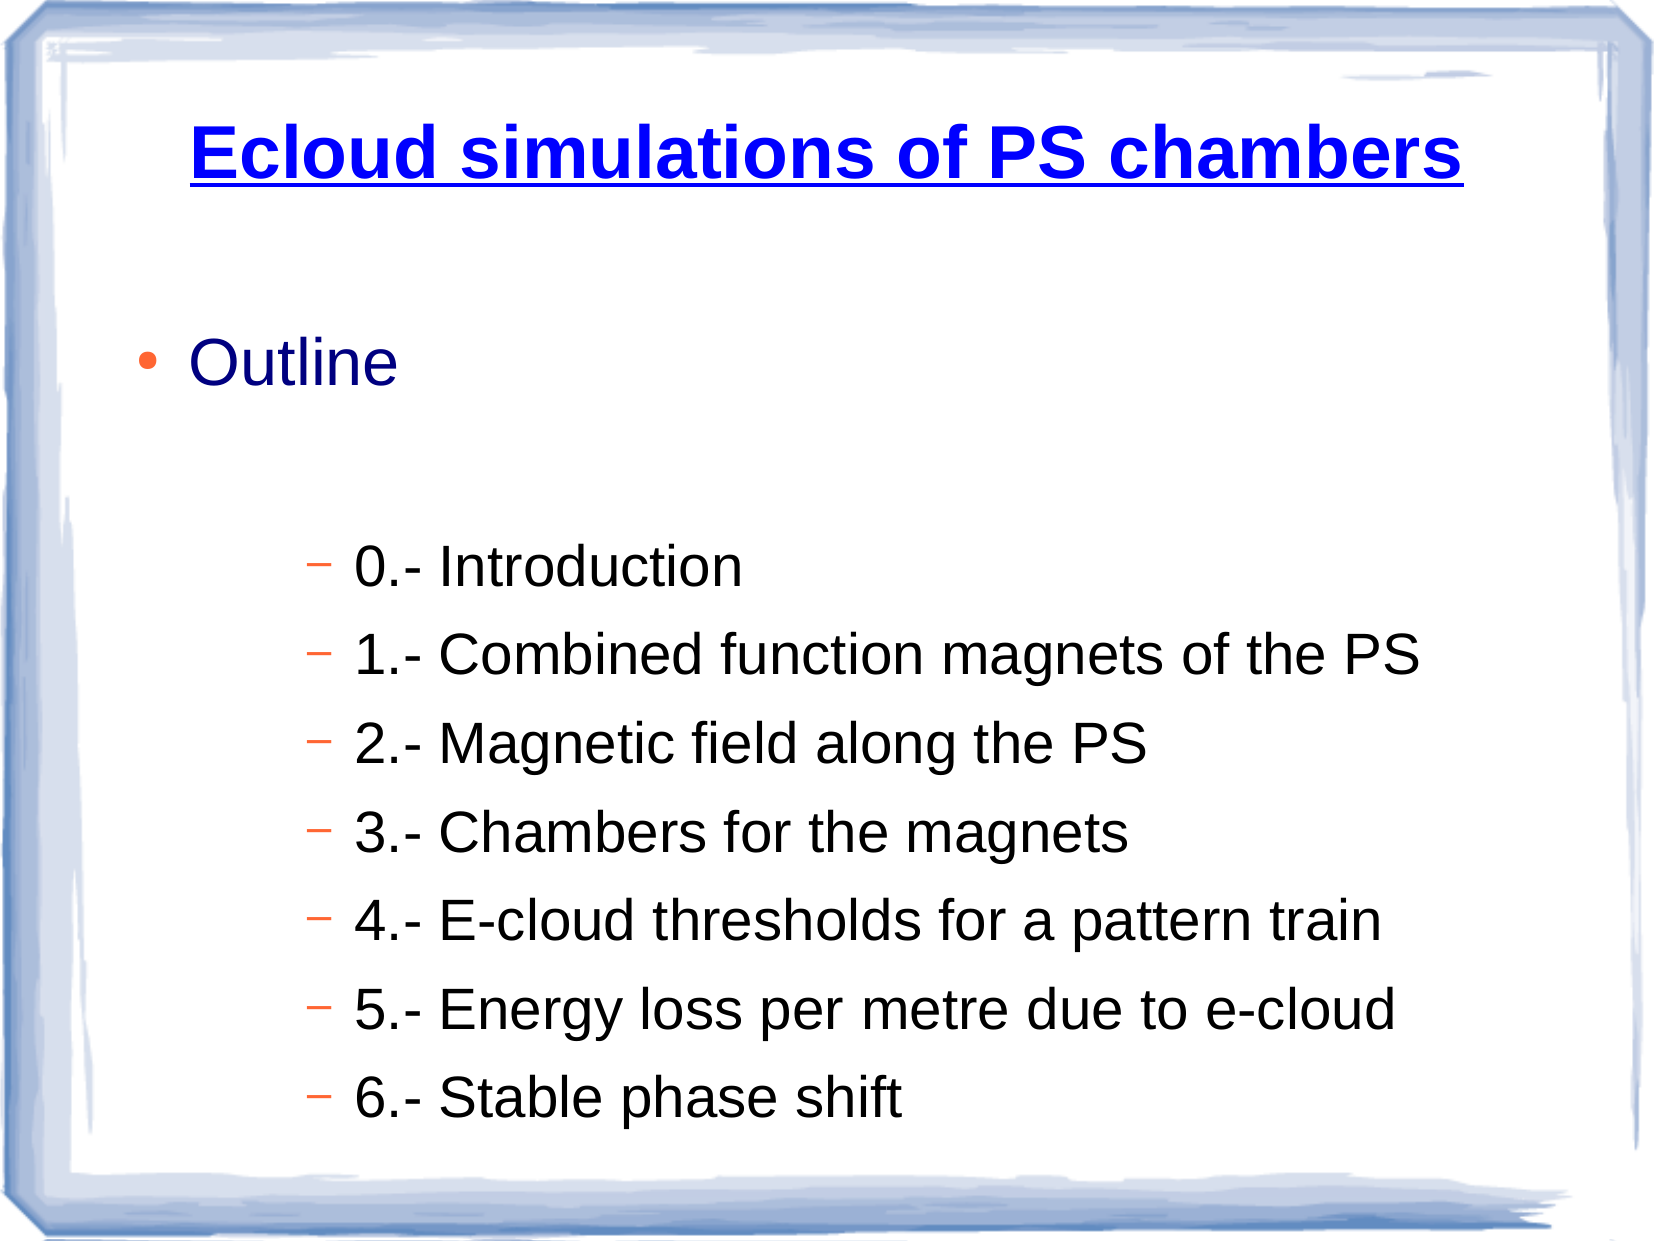

# Ecloud simulations of PS chambers
Outline
0.- Introduction
1.- Combined function magnets of the PS
2.- Magnetic field along the PS
3.- Chambers for the magnets
4.- E-cloud thresholds for a pattern train
5.- Energy loss per metre due to e-cloud
6.- Stable phase shift